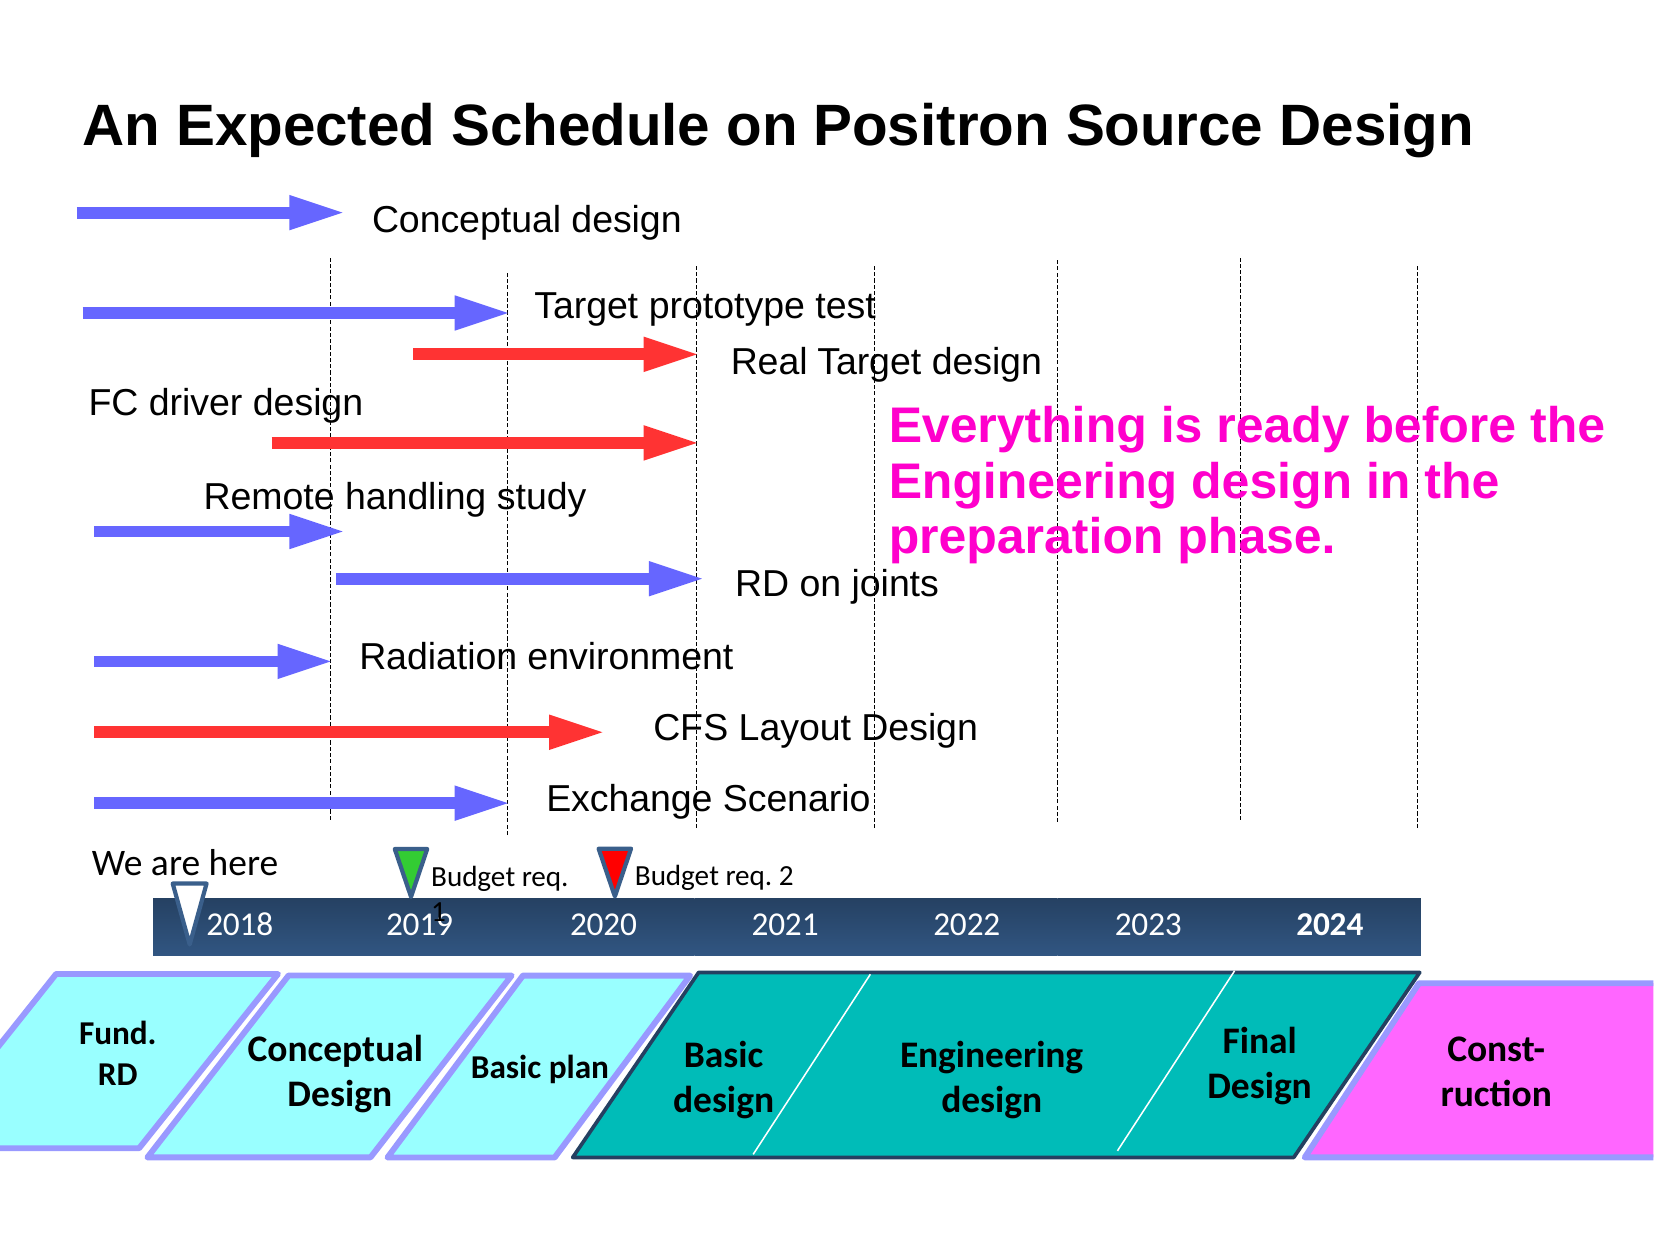

# An Expected Schedule on Positron Source Design
Conceptual design
Target prototype test
Real Target design
FC driver design
Everything is ready before the Engineering design in the preparation phase.
Remote handling study
RD on joints
Radiation environment
 CFS Layout Design
Exchange Scenario
We are here
Budget req. 2
Budget req. 1
| 2018 | 2019 | 2020 | 2021 | 2022 | 2023 | 2024 |
| --- | --- | --- | --- | --- | --- | --- |
Fund.
RD
Final
Design
Conceptual Design
Const-ruction
Engineering design
Basic design
Basic plan